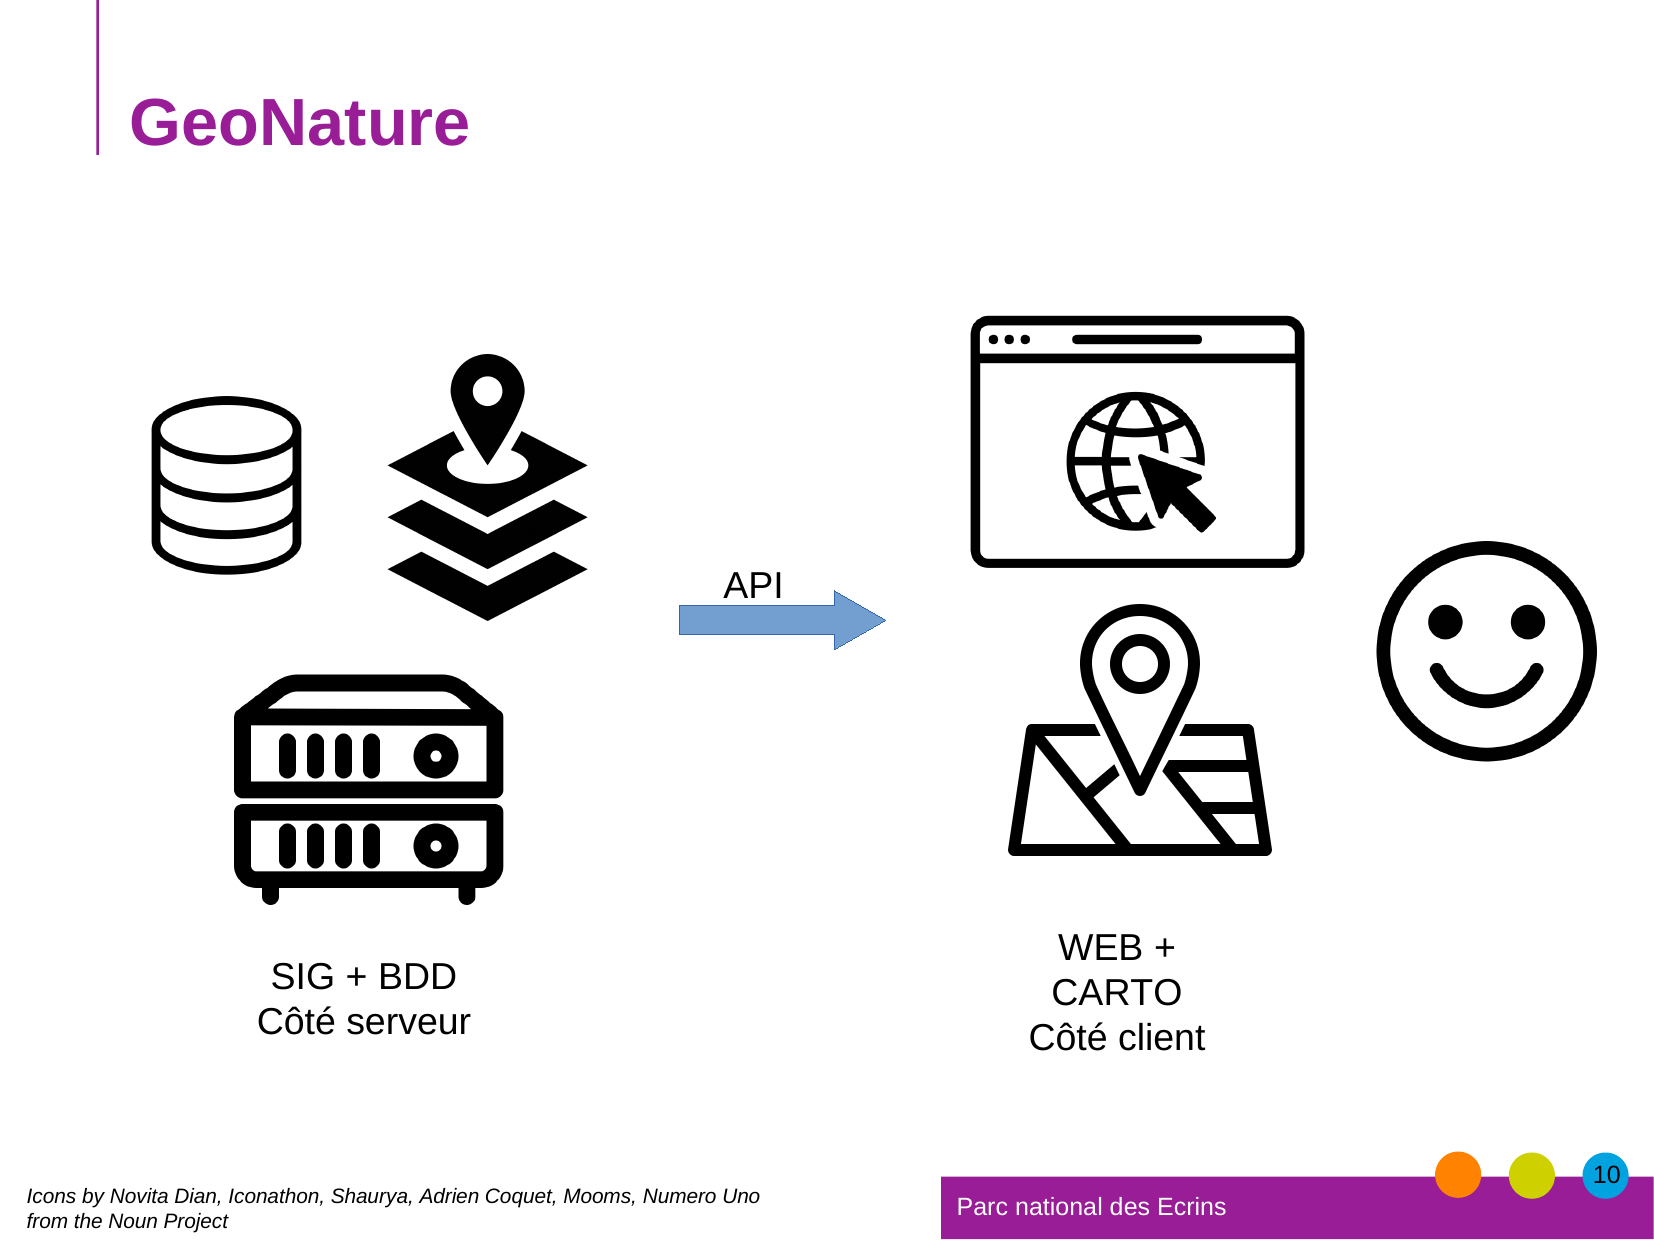

# GeoNature
API
WEB + CARTO
Côté client
SIG + BDD
Côté serveur
Icons by Novita Dian, Iconathon, Shaurya, Adrien Coquet, Mooms, Numero Uno
from the Noun Project